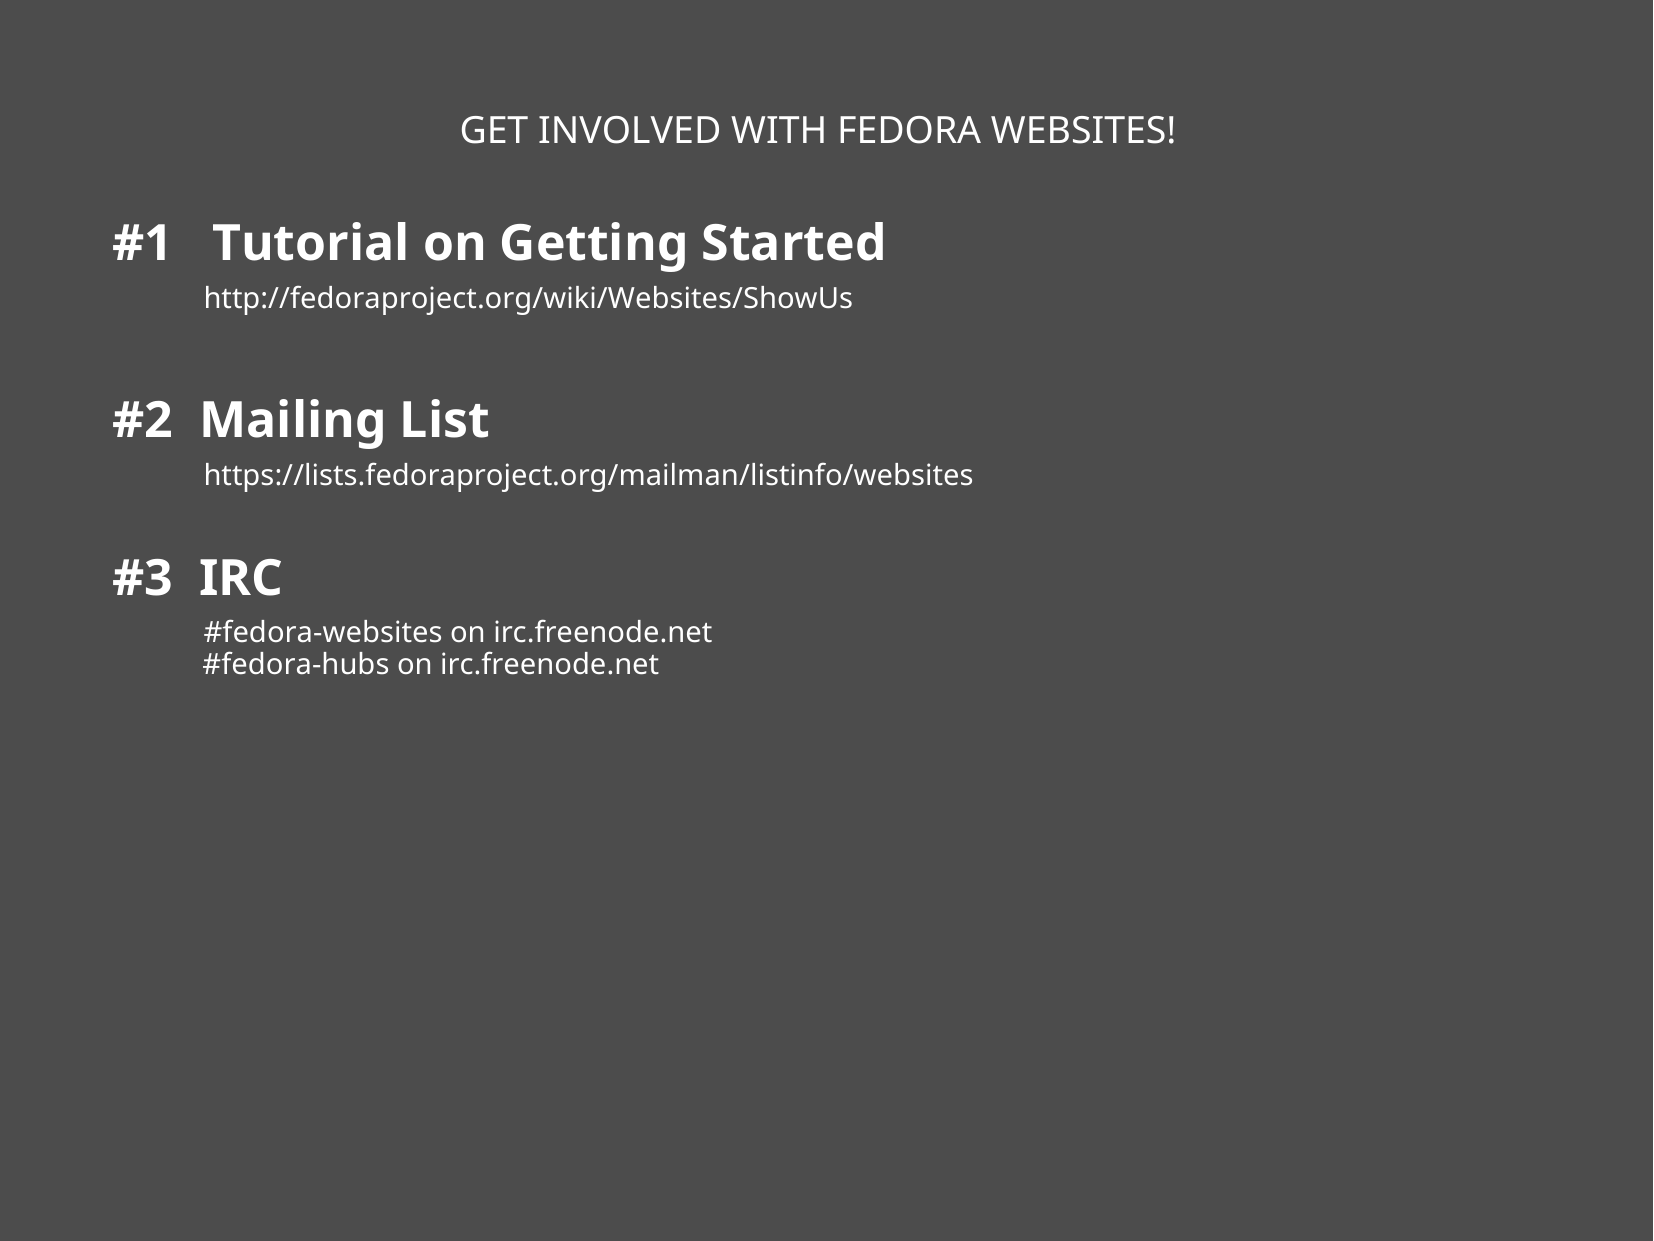

GET INVOLVED WITH FEDORA WEBSITES!
# #1 Tutorial on Getting Started http://fedoraproject.org/wiki/Websites/ShowUs
#2 Mailing List
 https://lists.fedoraproject.org/mailman/listinfo/websites
#3 IRC
 #fedora-websites on irc.freenode.net
 #fedora-hubs on irc.freenode.net